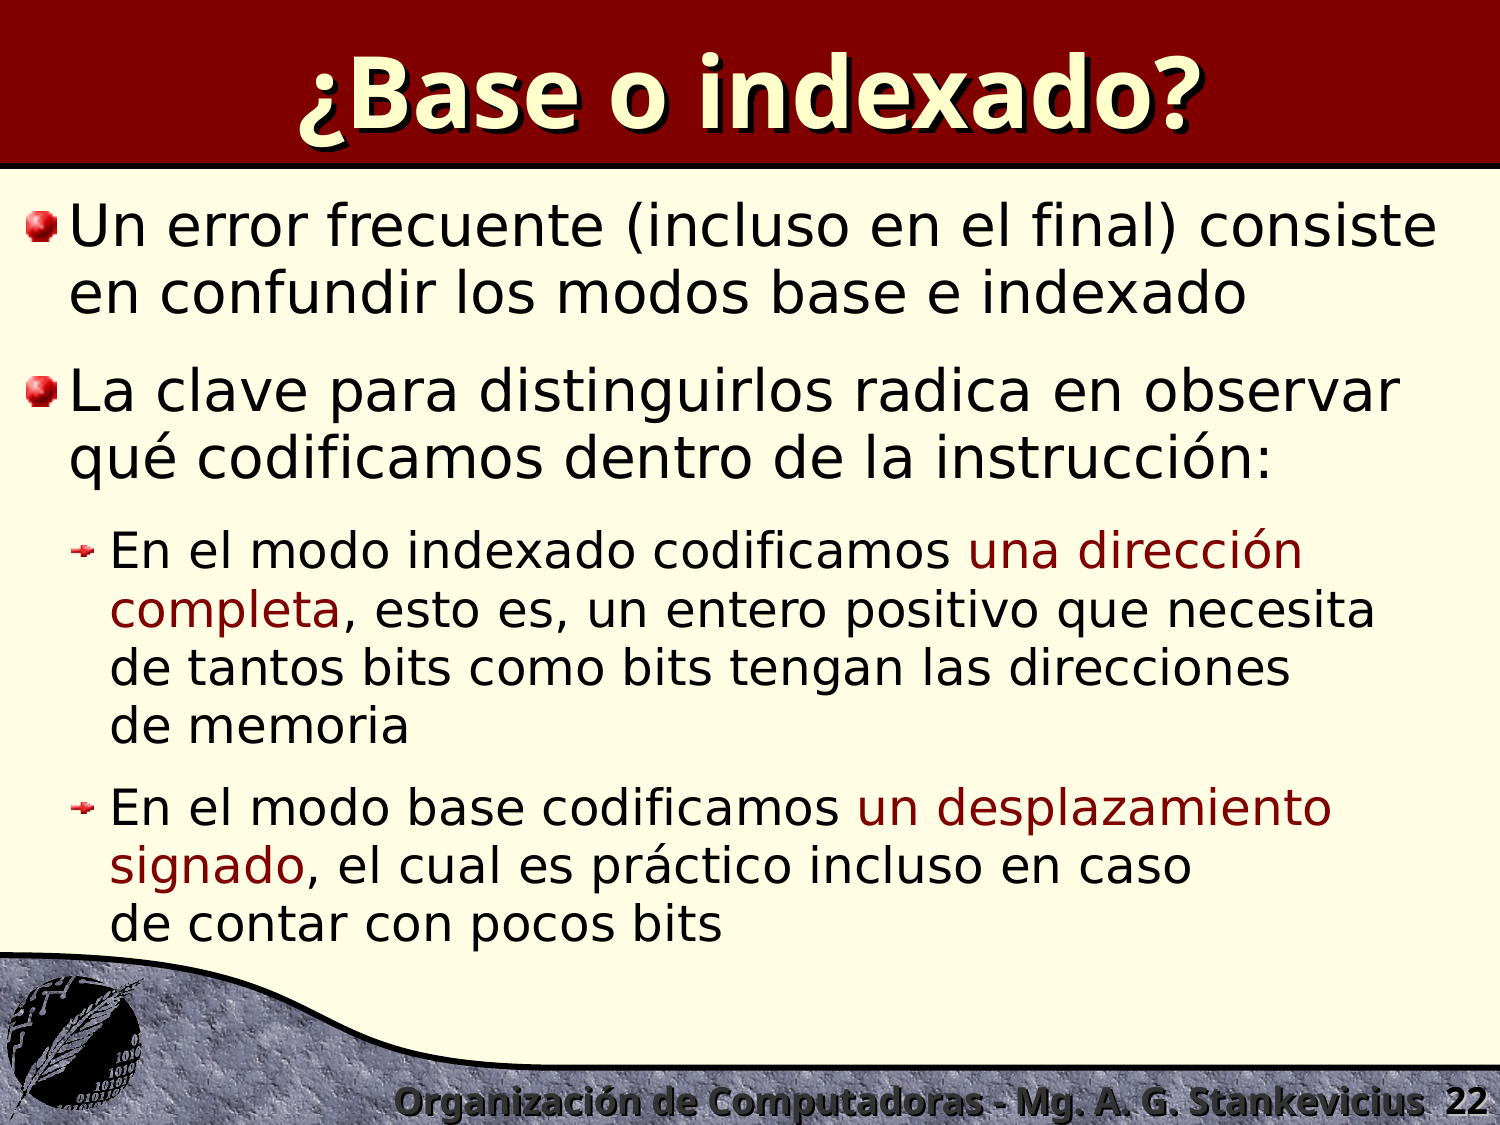

# ¿Base o indexado?
Un error frecuente (incluso en el final) consiste en confundir los modos base e indexado
La clave para distinguirlos radica en observar qué codificamos dentro de la instrucción:
En el modo indexado codificamos una dirección completa, esto es, un entero positivo que necesita
de tantos bits como bits tengan las direcciones
de memoria
En el modo base codificamos un desplazamiento signado, el cual es práctico incluso en caso
de contar con pocos bits
22